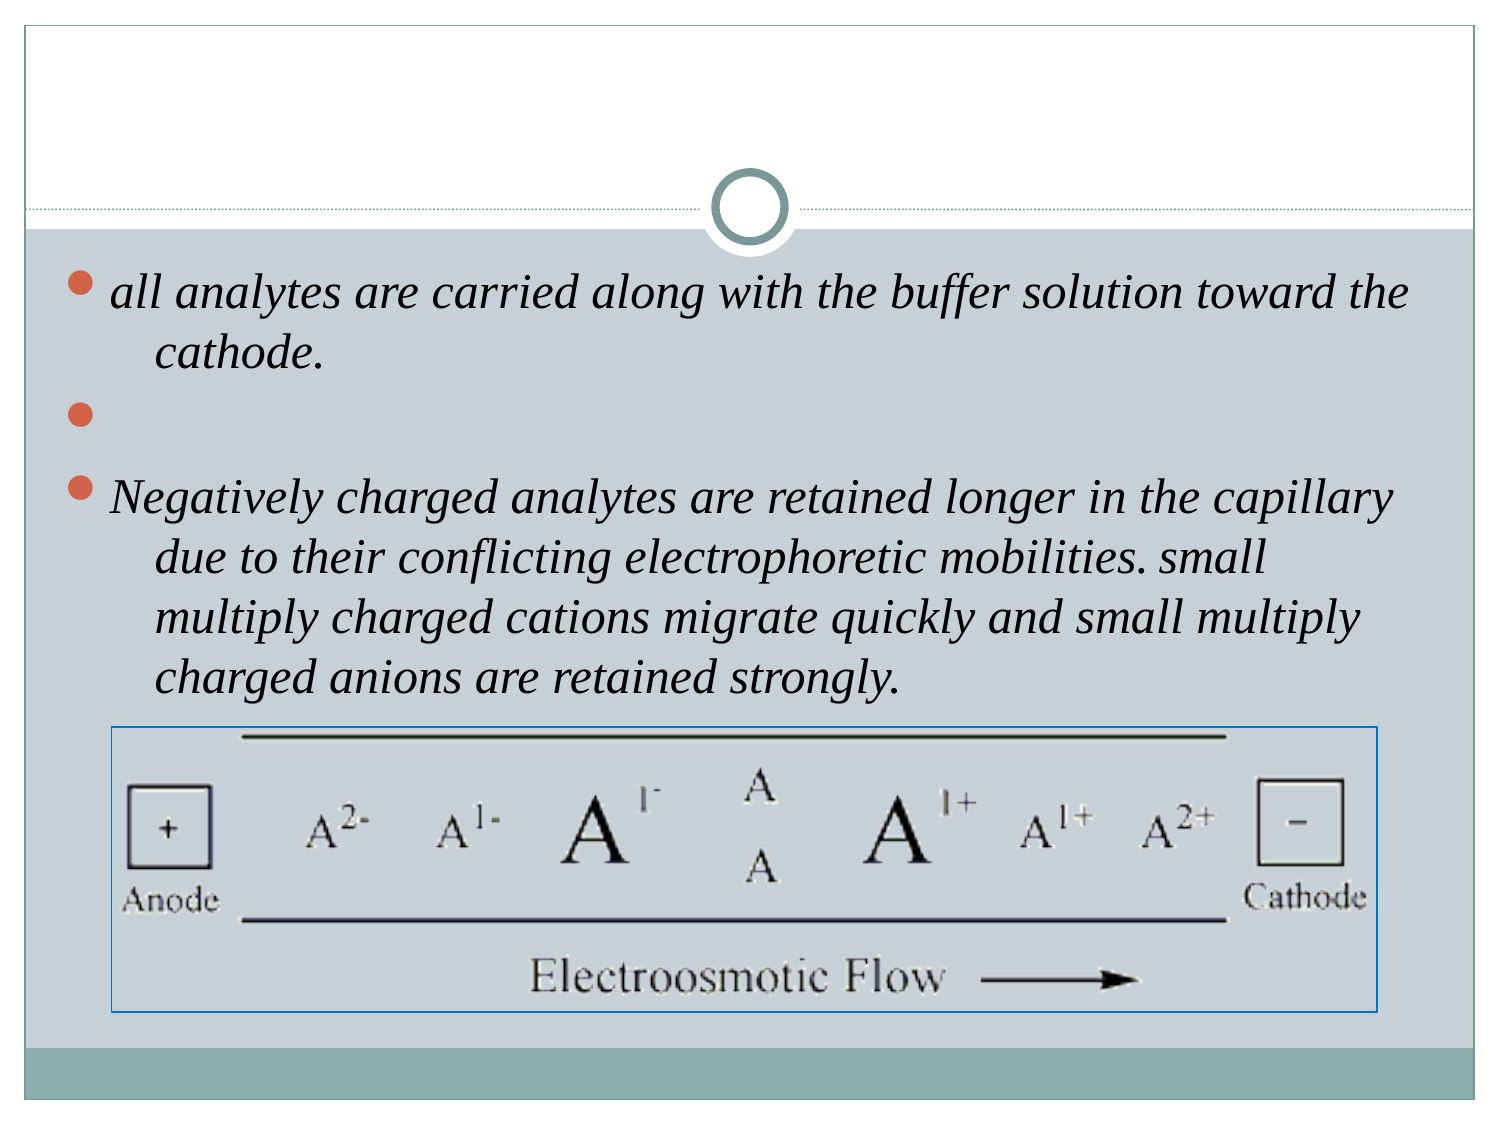

# all analytes are carried along with the buffer solution toward the cathode.
Negatively charged analytes are retained longer in the capillary due to their conflicting electrophoretic mobilities. small multiply charged cations migrate quickly and small multiply charged anions are retained strongly.